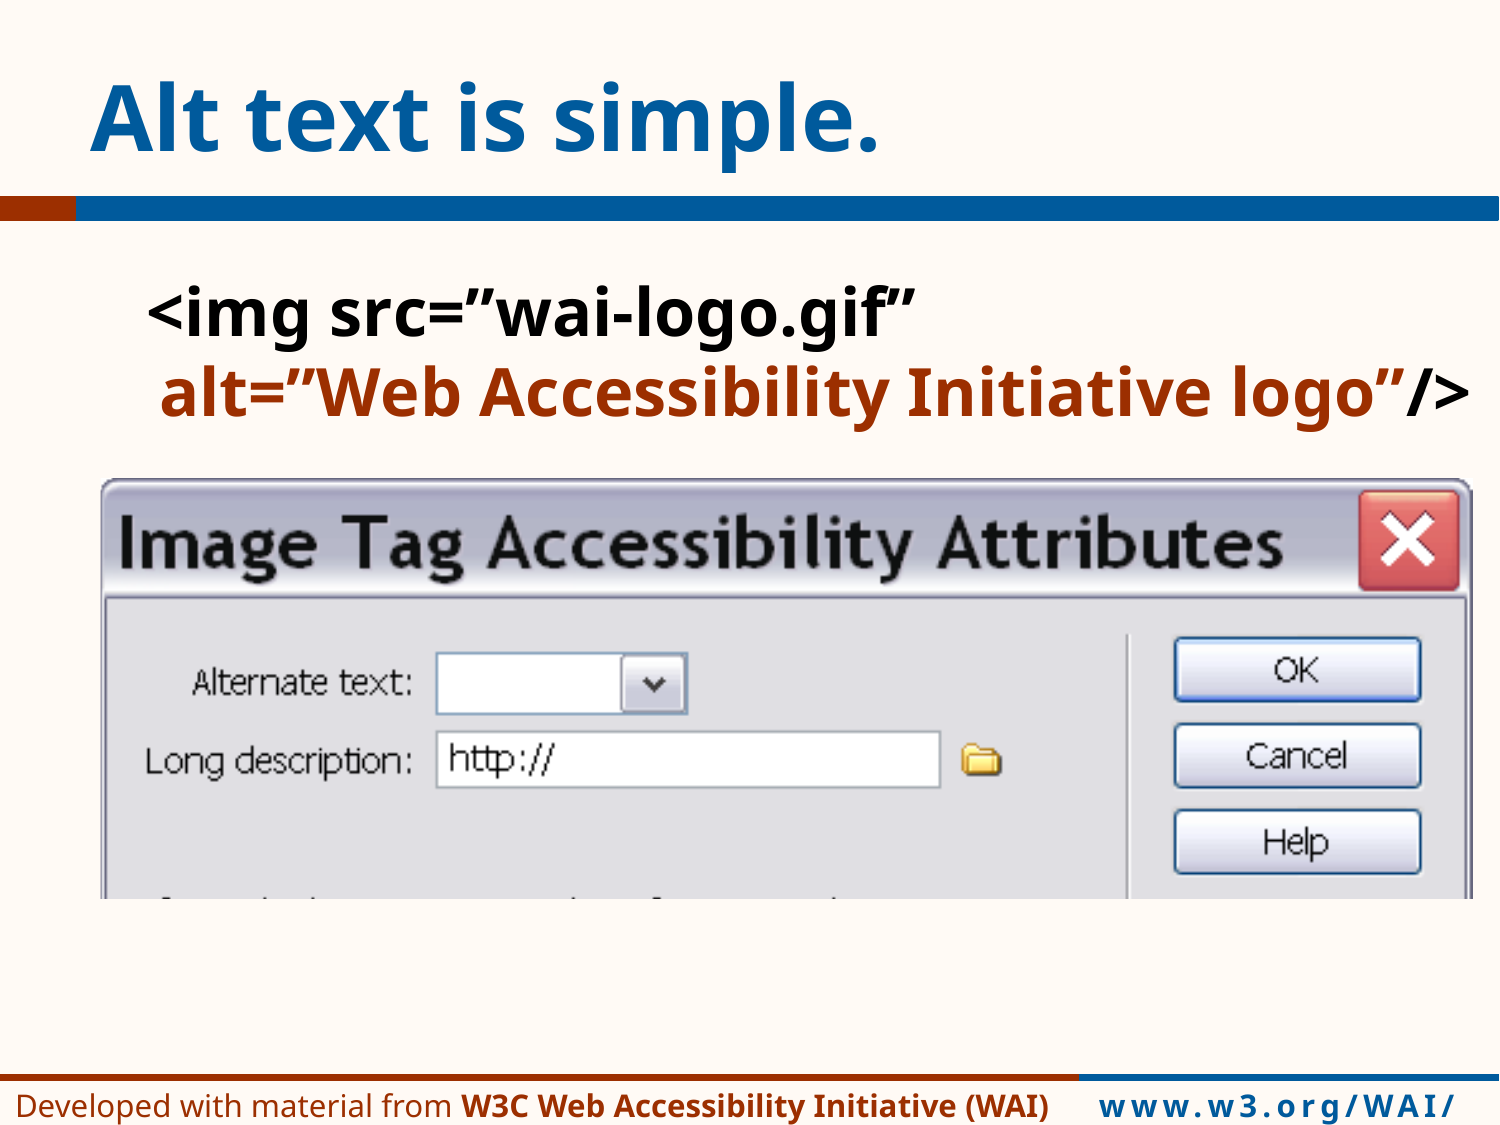

# Alt text is simple.
<img src=”wai-logo.gif”
alt=”Web Accessibility Initiative logo”/>